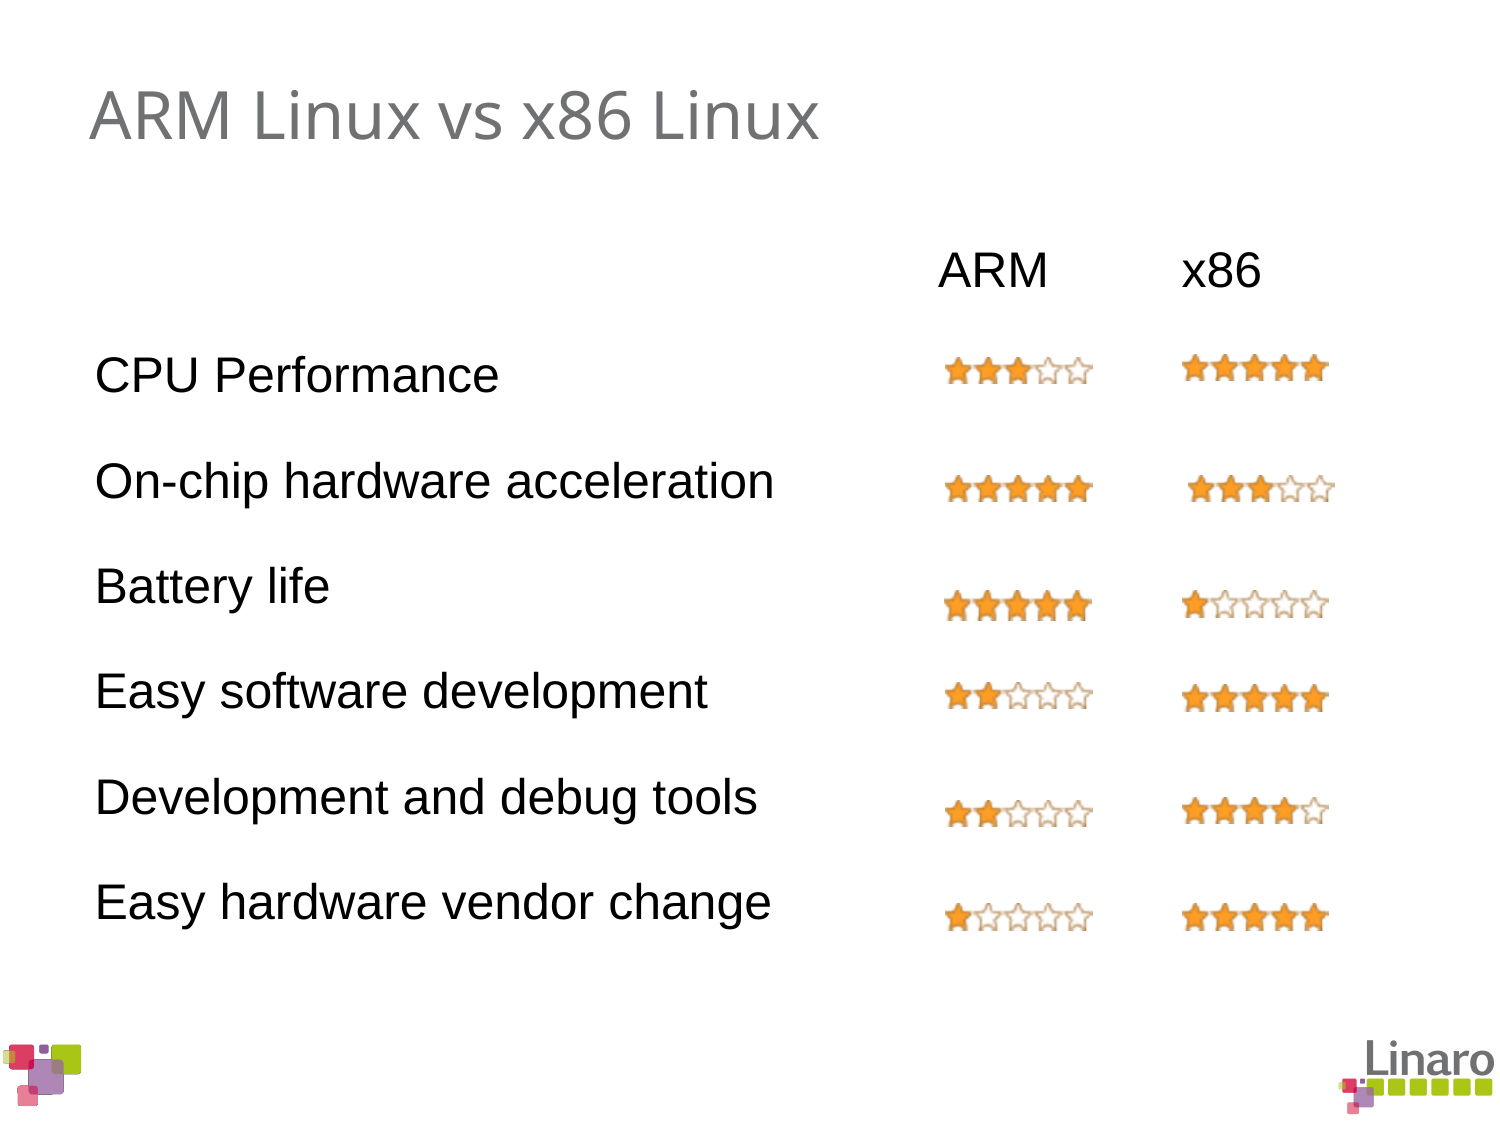

# ARM Linux vs x86 Linux
| | ARM | x86 |
| --- | --- | --- |
| CPU Performance | | |
| On-chip hardware acceleration | | |
| Battery life | | |
| Easy software development | | |
| Development and debug tools | | |
| Easy hardware vendor change | | |